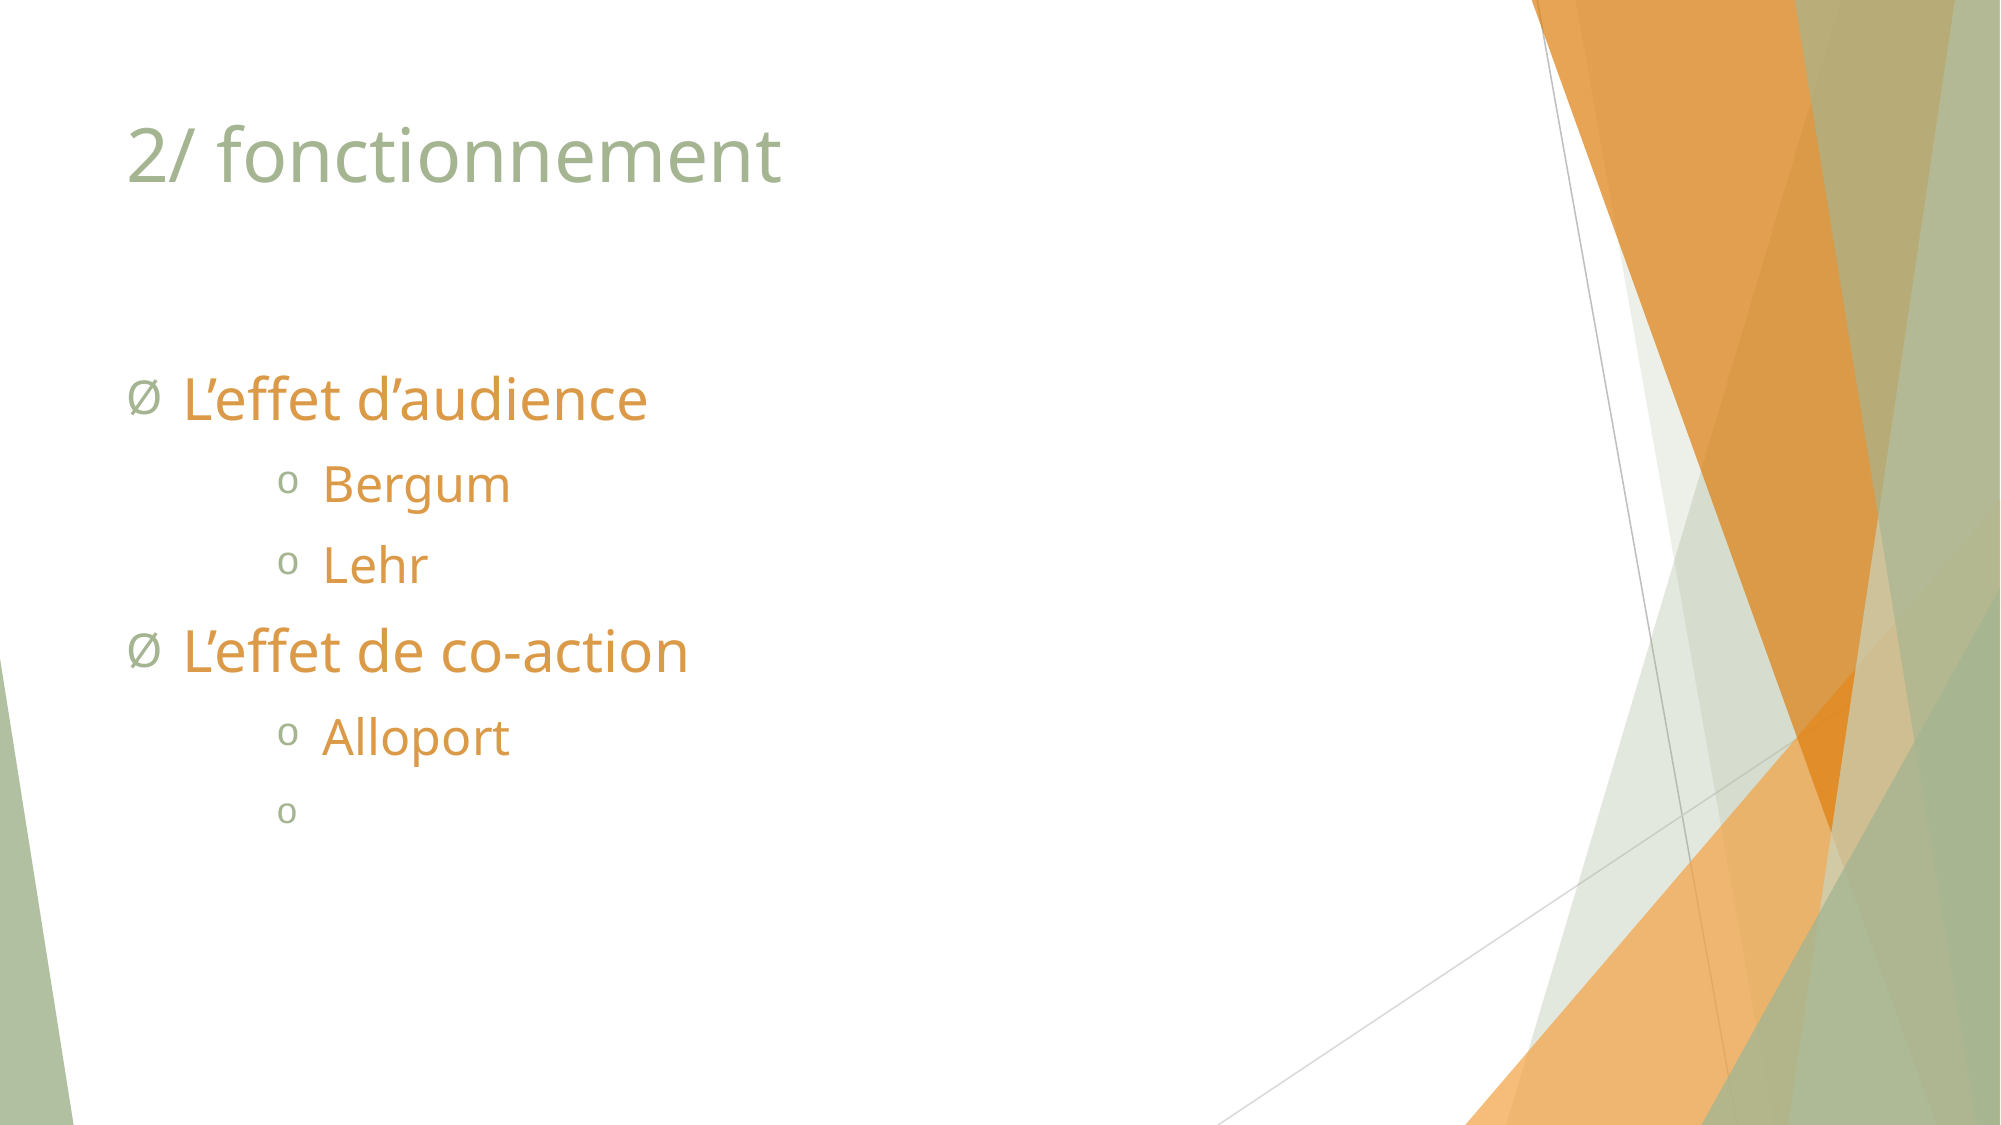

# 2/ fonctionnement
L’effet d’audience
Bergum
Lehr
L’effet de co-action
Alloport